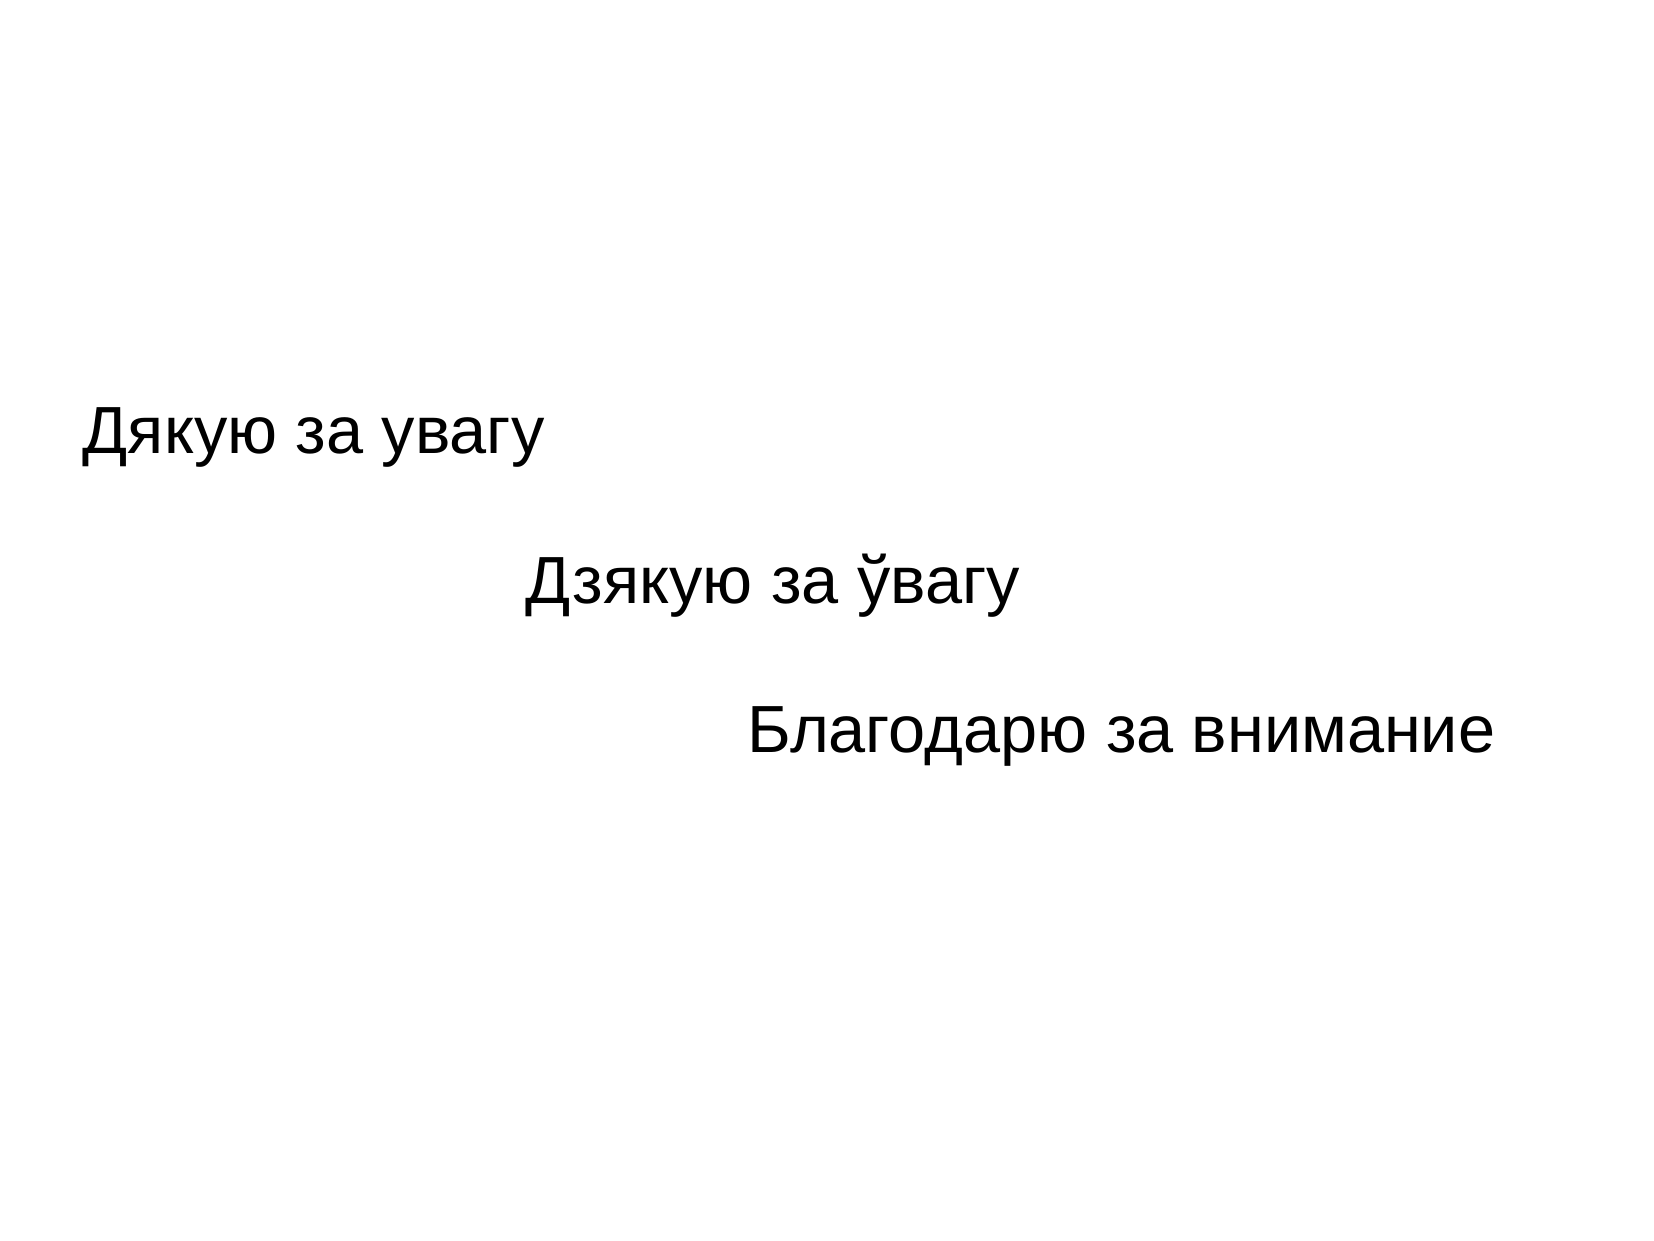

# Дякую за увагу
						Дзякую за ўвагу
									Благодарю за внимание